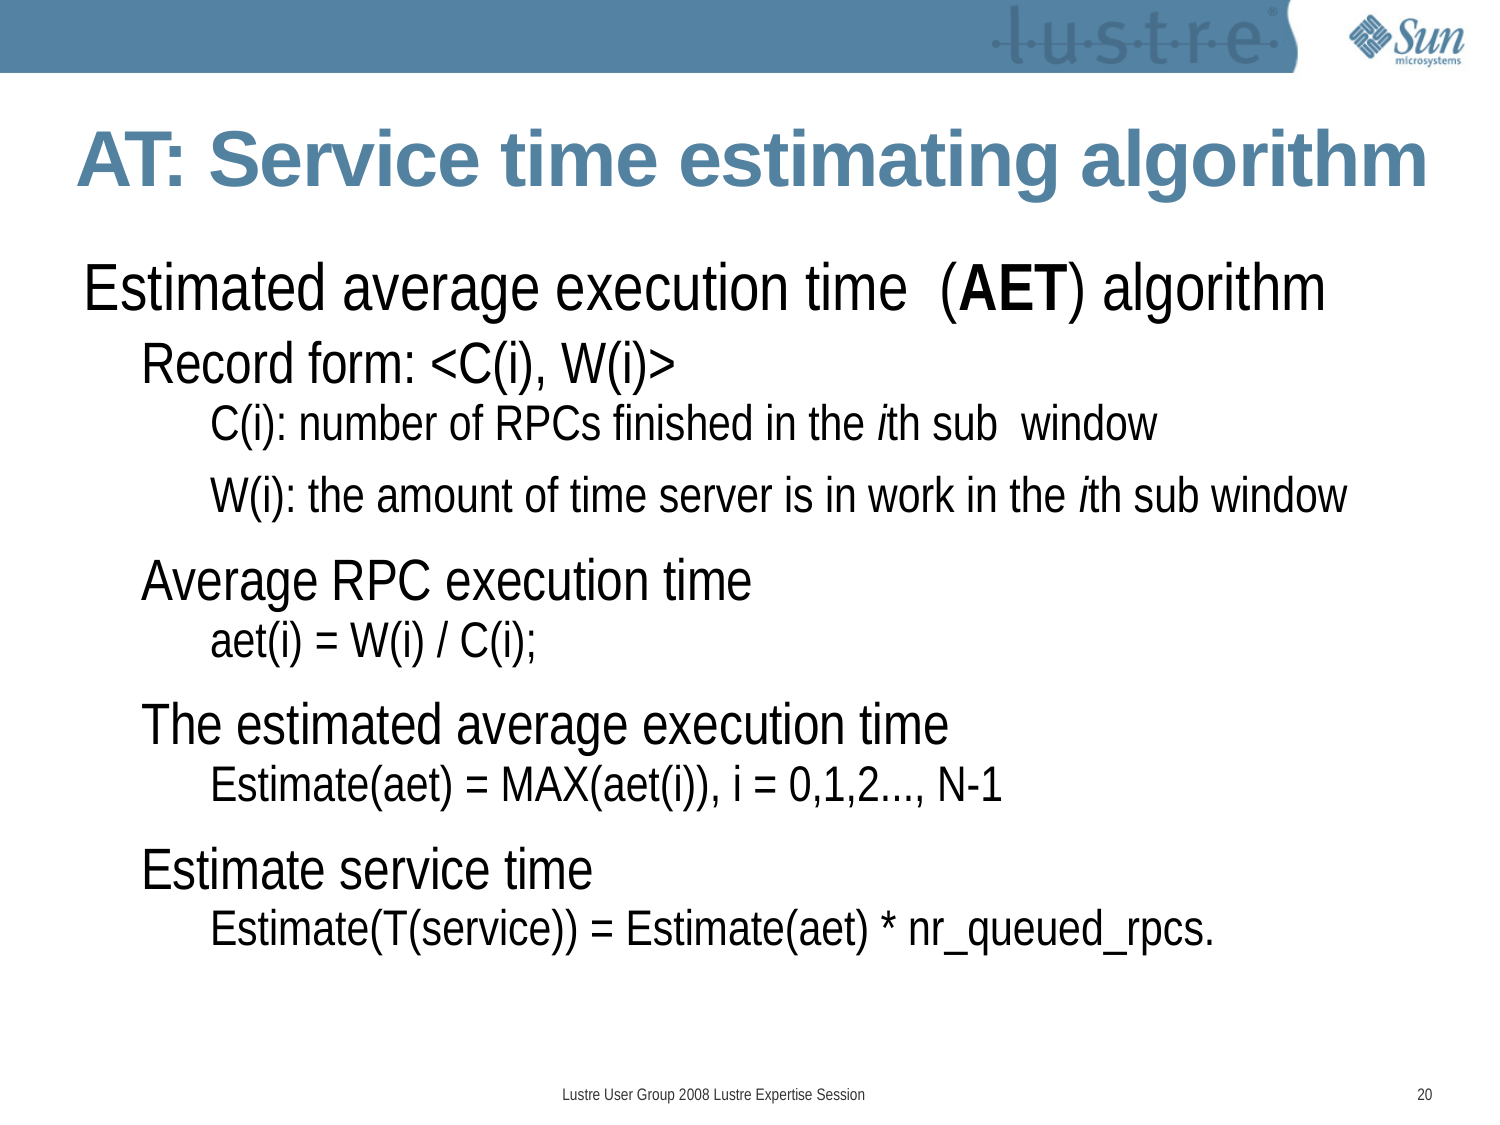

# AT: Service time estimating algorithm
Estimated average execution time (AET) algorithm
Record form: <C(i), W(i)>
C(i): number of RPCs finished in the ith sub window
W(i): the amount of time server is in work in the ith sub window
Average RPC execution time
aet(i) = W(i) / C(i);
The estimated average execution time
Estimate(aet) = MAX(aet(i)), i = 0,1,2..., N-1
Estimate service time
Estimate(T(service)) = Estimate(aet) * nr_queued_rpcs.